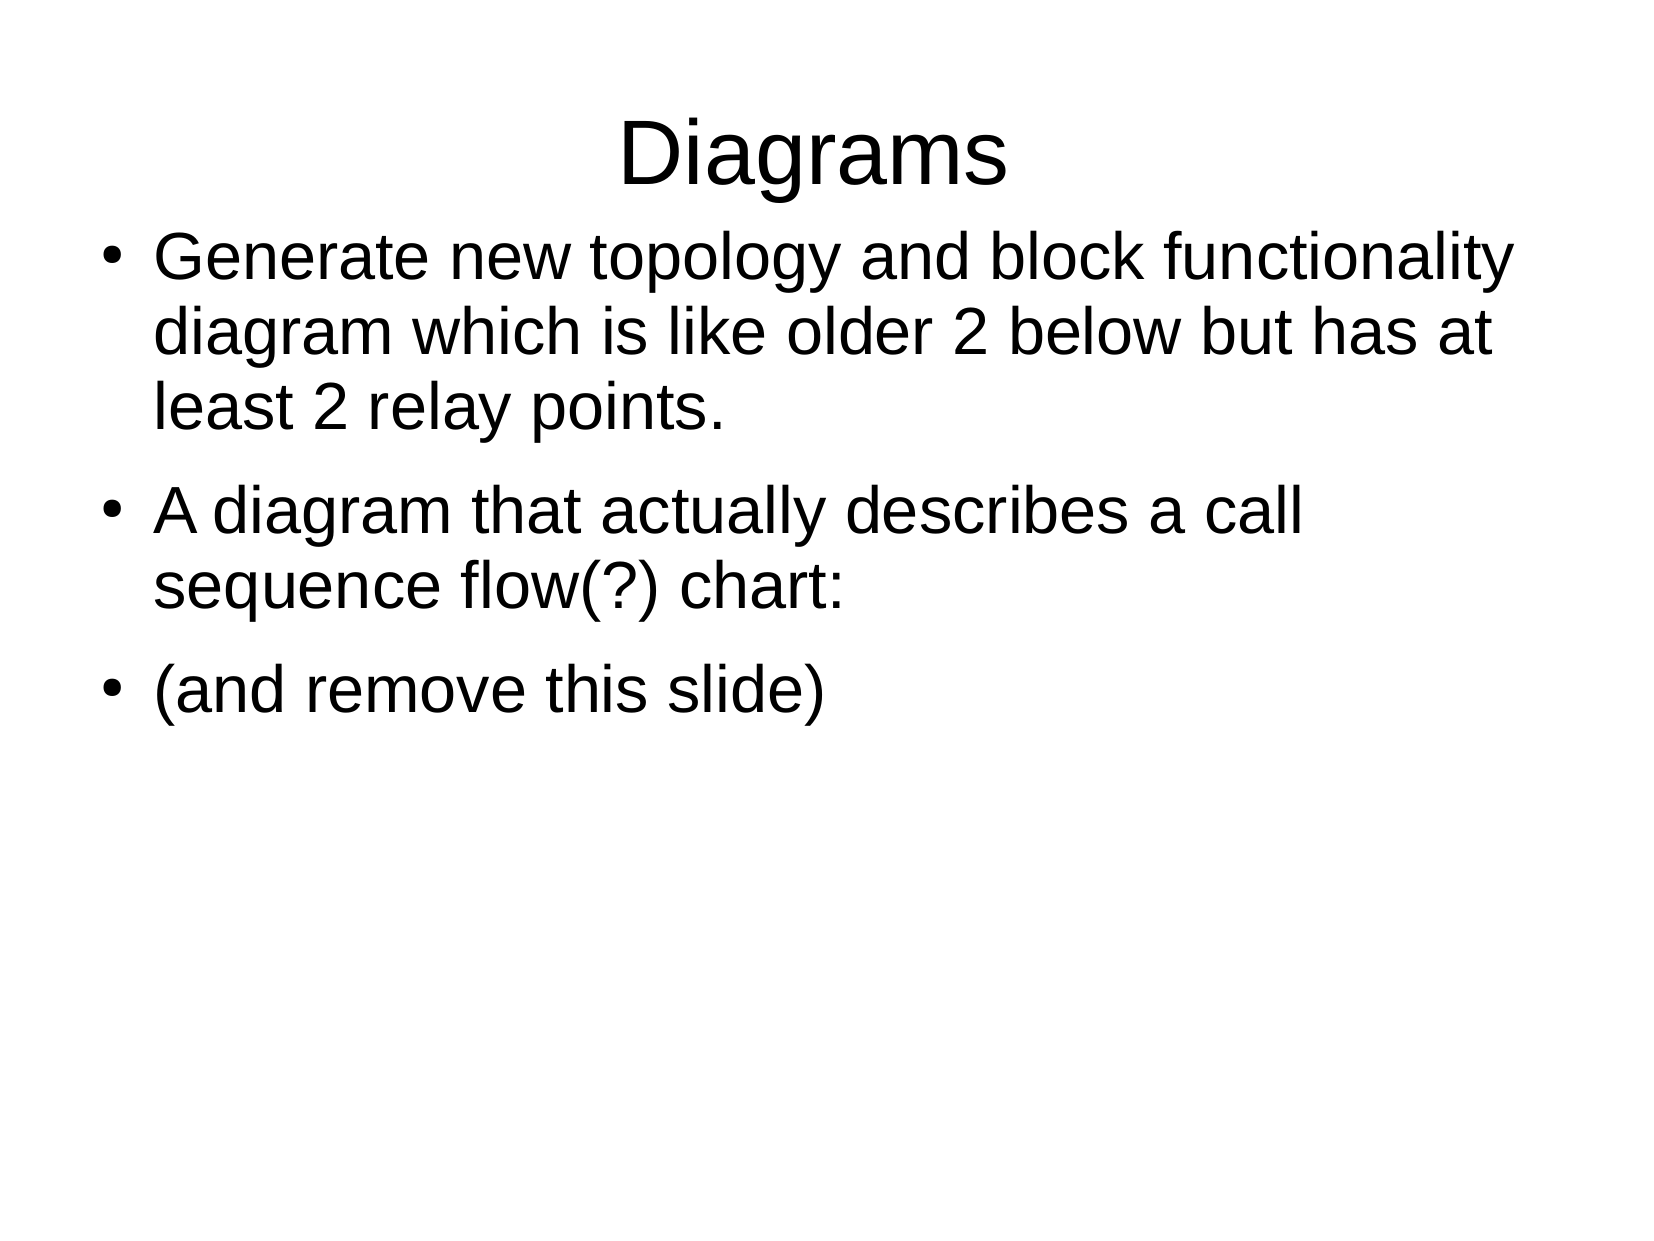

# Diagrams
Generate new topology and block functionality diagram which is like older 2 below but has at least 2 relay points.
A diagram that actually describes a call sequence flow(?) chart:
(and remove this slide)